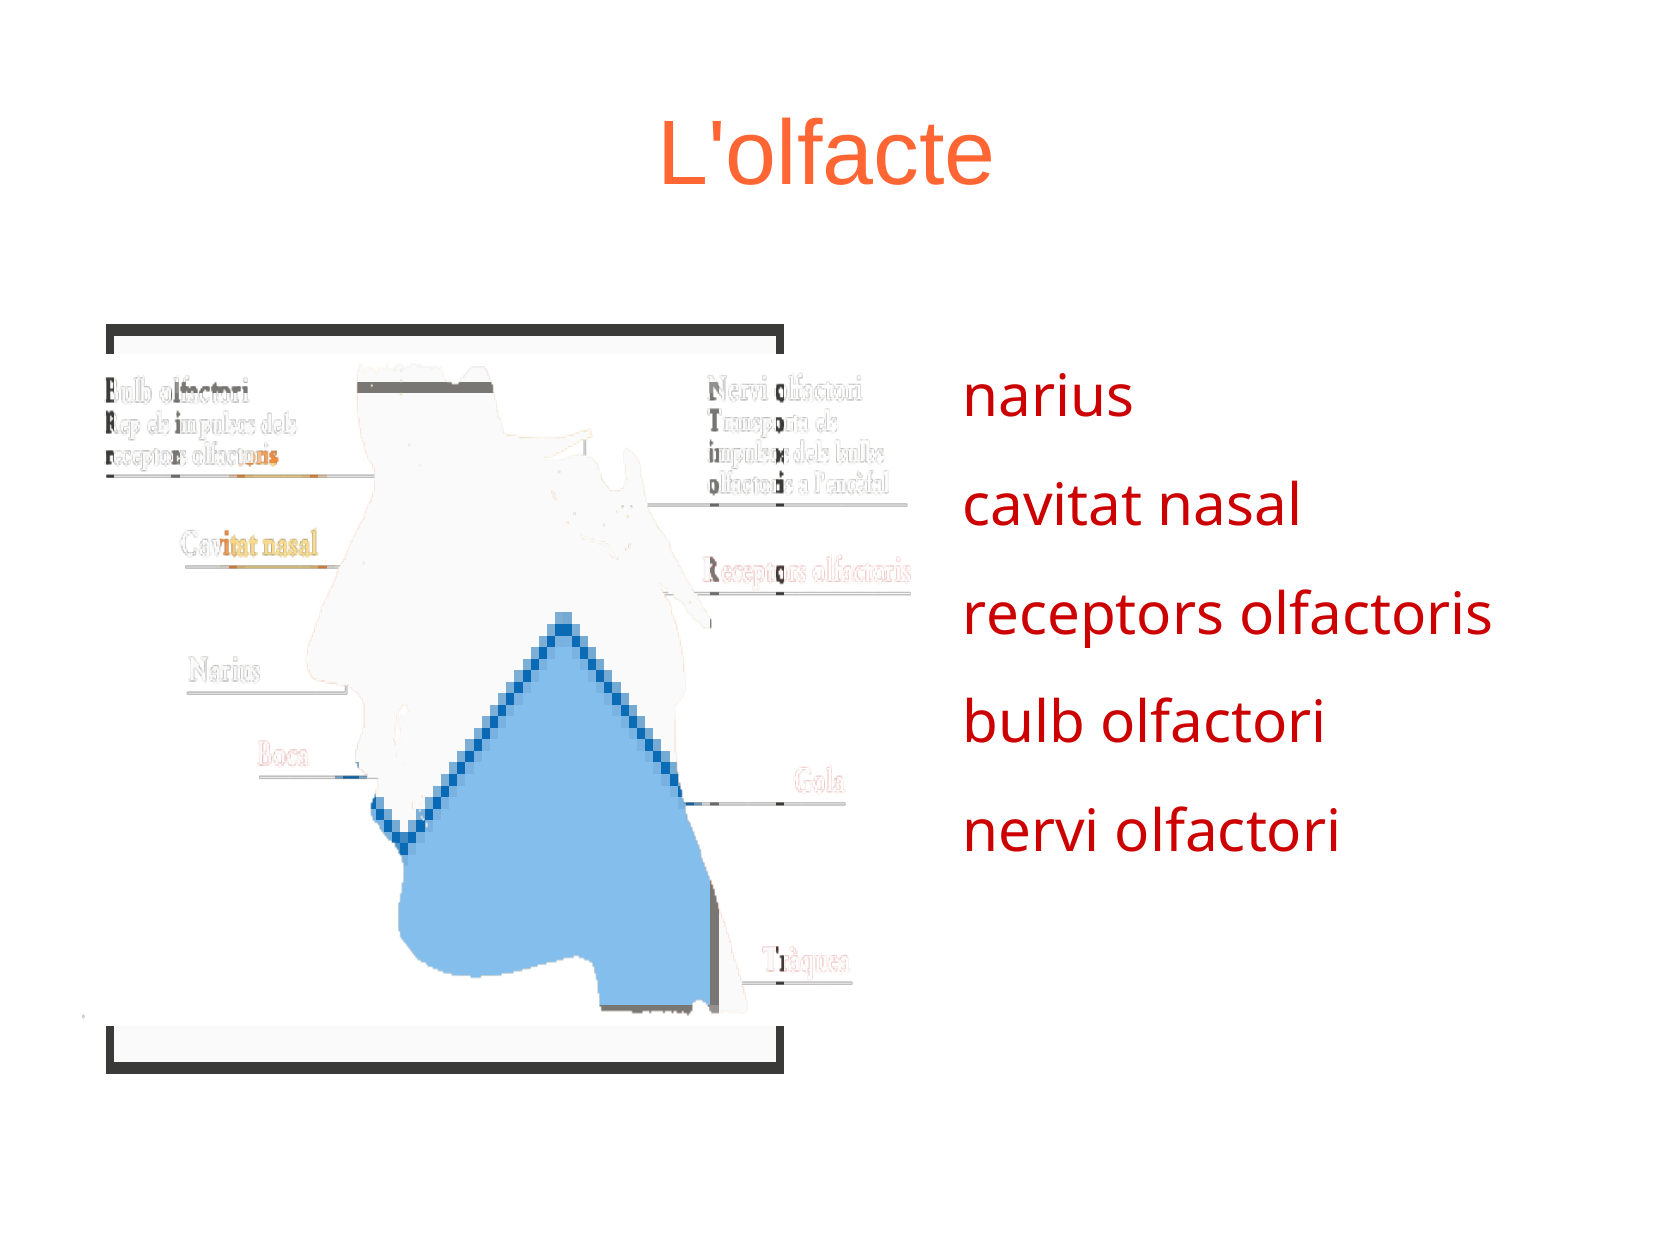

# L'olfacte
narius
cavitat nasal
receptors olfactoris
bulb olfactori
nervi olfactori